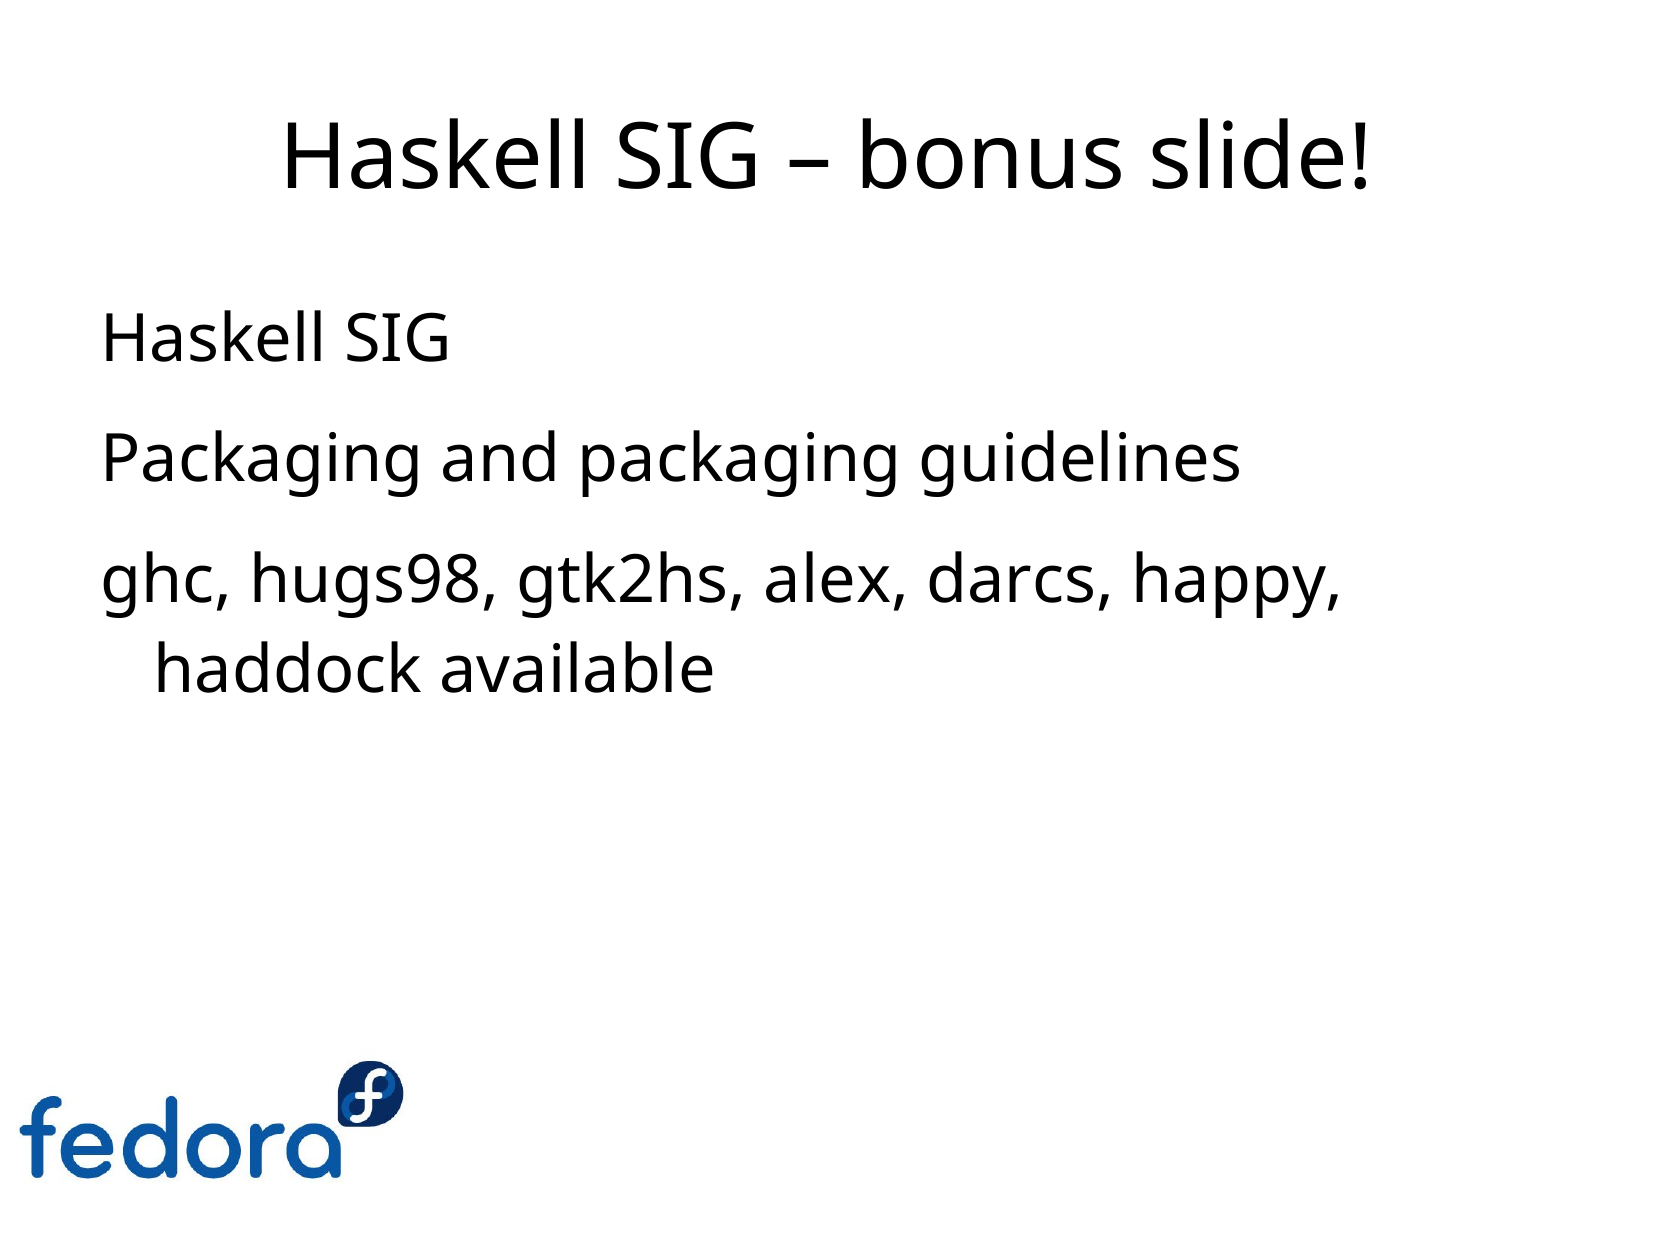

# Haskell SIG – bonus slide!
Haskell SIG
Packaging and packaging guidelines
ghc, hugs98, gtk2hs, alex, darcs, happy, haddock available